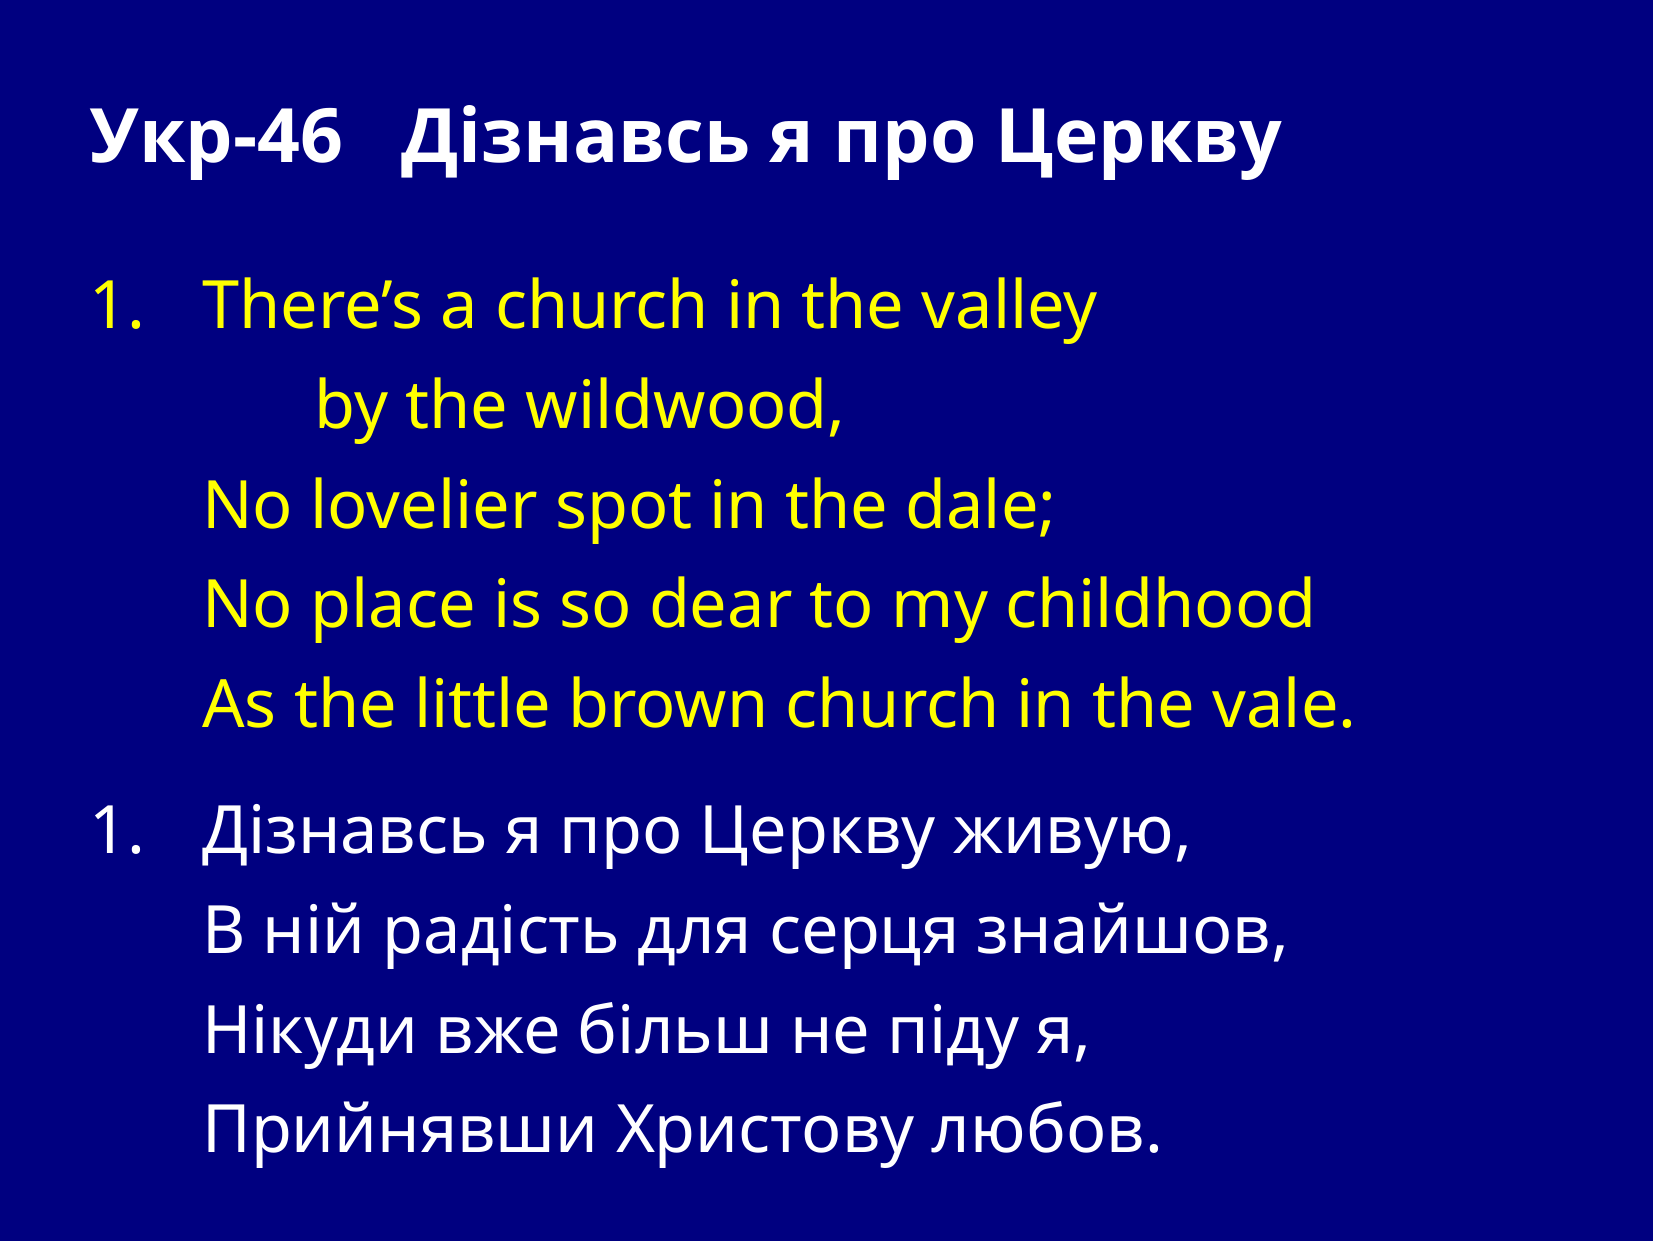

Укр-46 Дізнавсь я про Церкву
1.	There’s a church in the valley
		by the wildwood,
	No lovelier spot in the dale;
	No place is so dear to my childhood
	As the little brown church in the vale.
1.	Дізнавсь я про Церкву живую,
	В ній радість для серця знайшов,
	Нікуди вже більш не піду я,
	Прийнявши Христову любов.